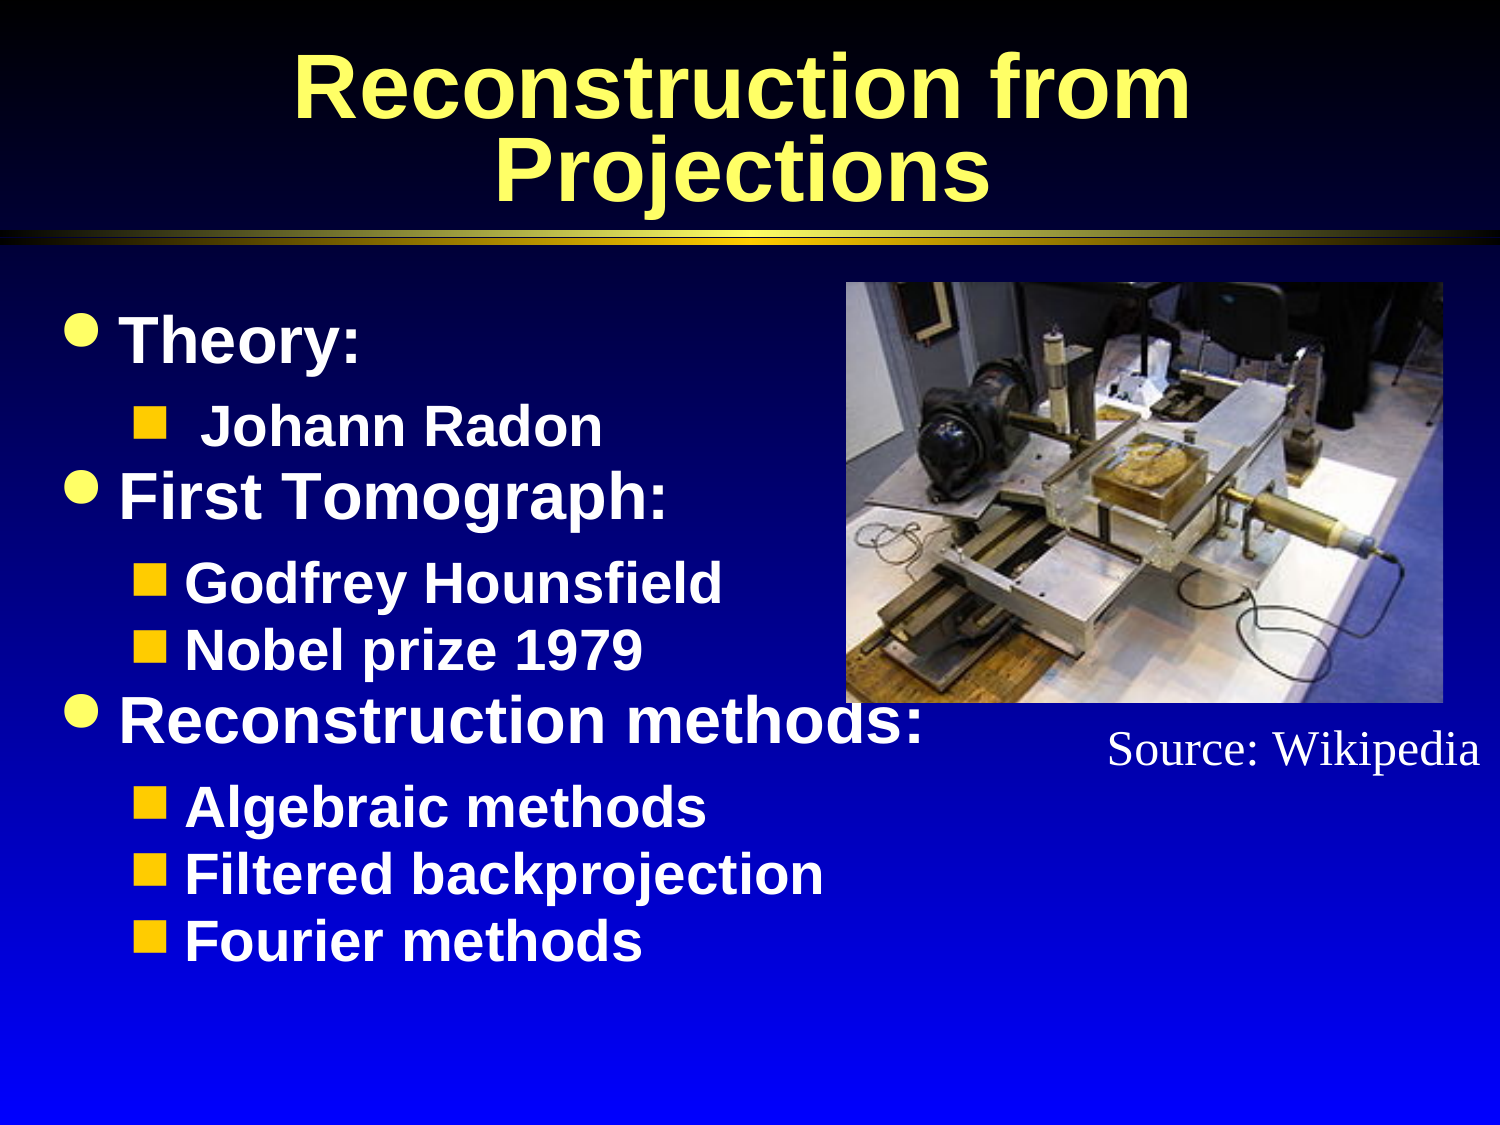

# Reconstruction from Projections
Theory:
 Johann Radon
First Tomograph:
Godfrey Hounsfield
Nobel prize 1979
Reconstruction methods:
Algebraic methods
Filtered backprojection
Fourier methods
Source: Wikipedia